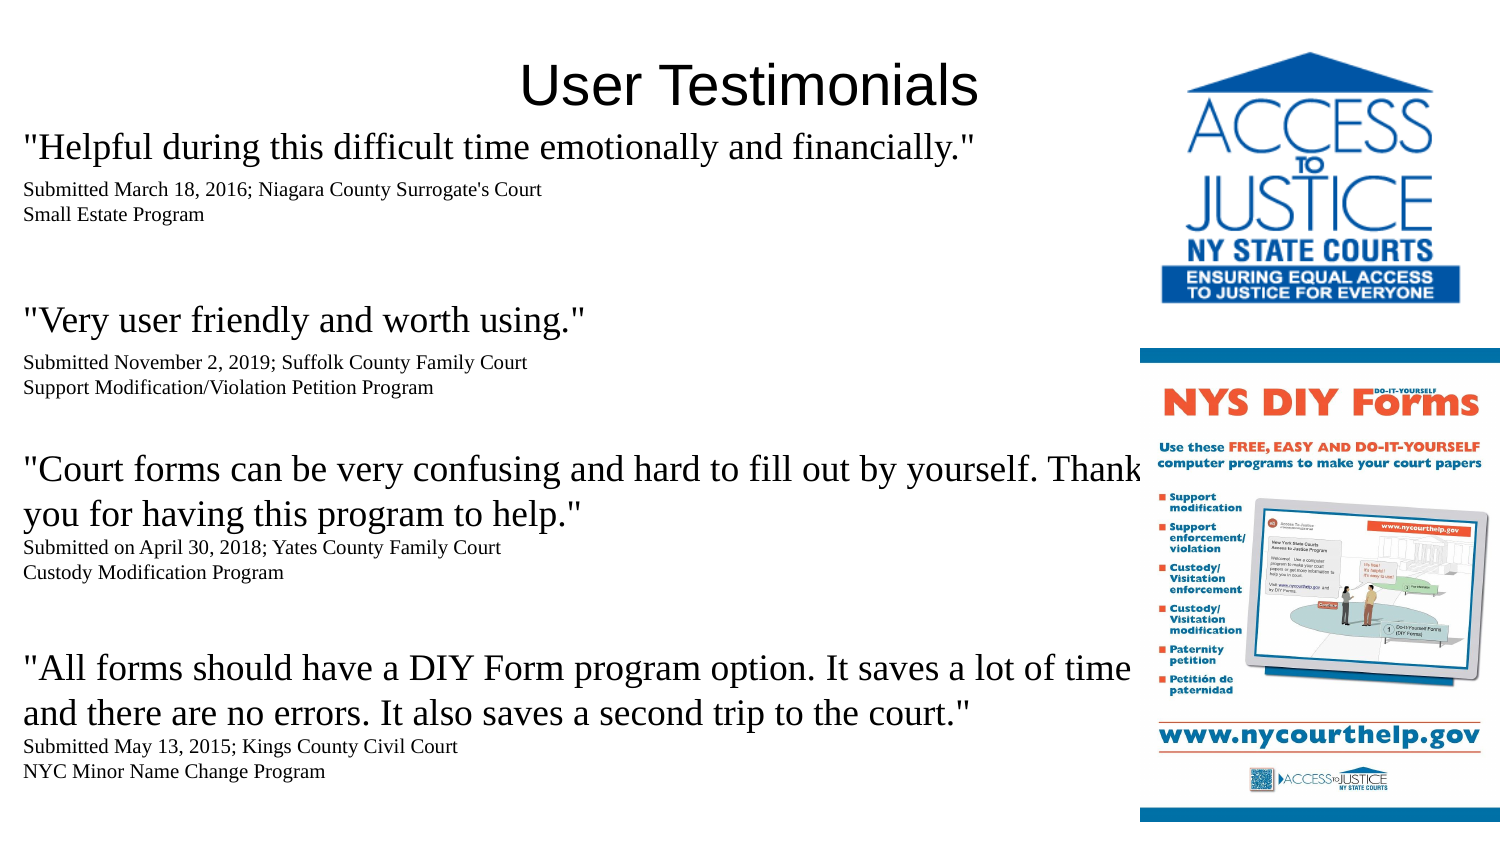

# User Testimonials
"Helpful during this difficult time emotionally and financially."
Submitted March 18, 2016; Niagara County Surrogate's Court
Small Estate Program
"Very user friendly and worth using."
Submitted November 2, 2019; Suffolk County Family Court
Support Modification/Violation Petition Program
"Court forms can be very confusing and hard to fill out by yourself. Thank you for having this program to help."
Submitted on April 30, 2018; Yates County Family Court
Custody Modification Program
"All forms should have a DIY Form program option. It saves a lot of time and there are no errors. It also saves a second trip to the court."
Submitted May 13, 2015; Kings County Civil Court
NYC Minor Name Change Program